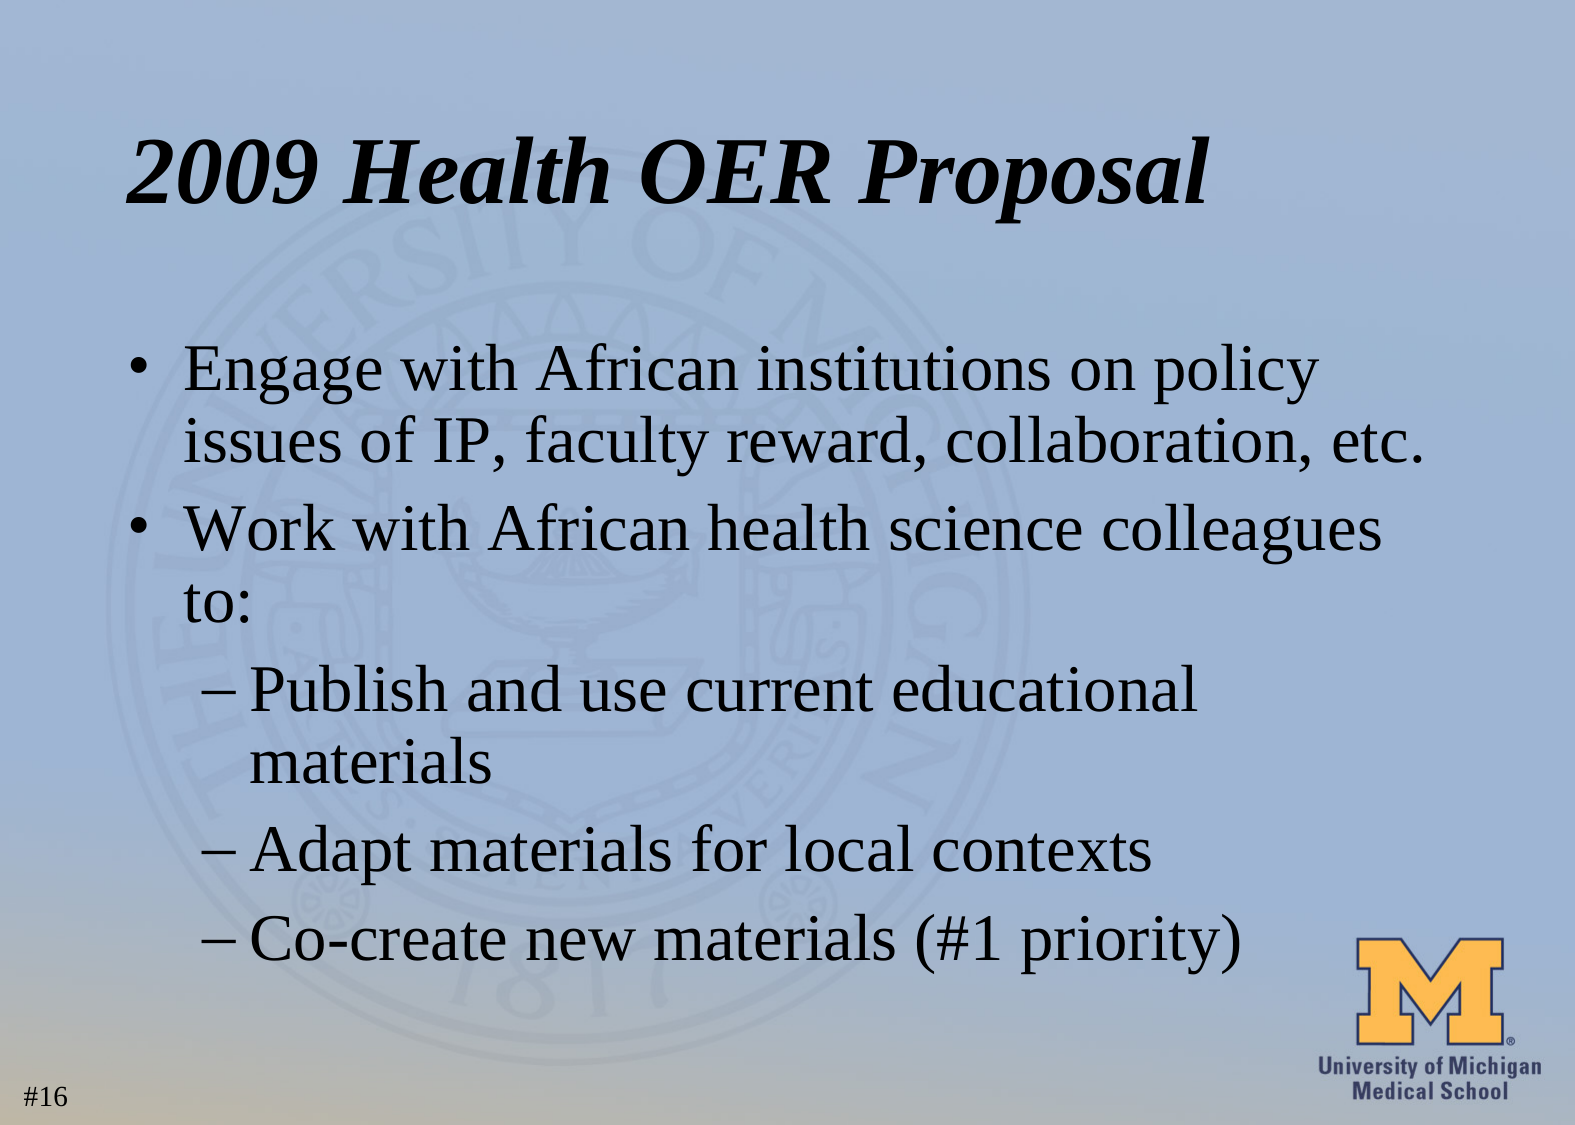

# 2009 Health OER Proposal
Engage with African institutions on policy issues of IP, faculty reward, collaboration, etc.
Work with African health science colleagues to:
Publish and use current educational materials
Adapt materials for local contexts
Co-create new materials (#1 priority)